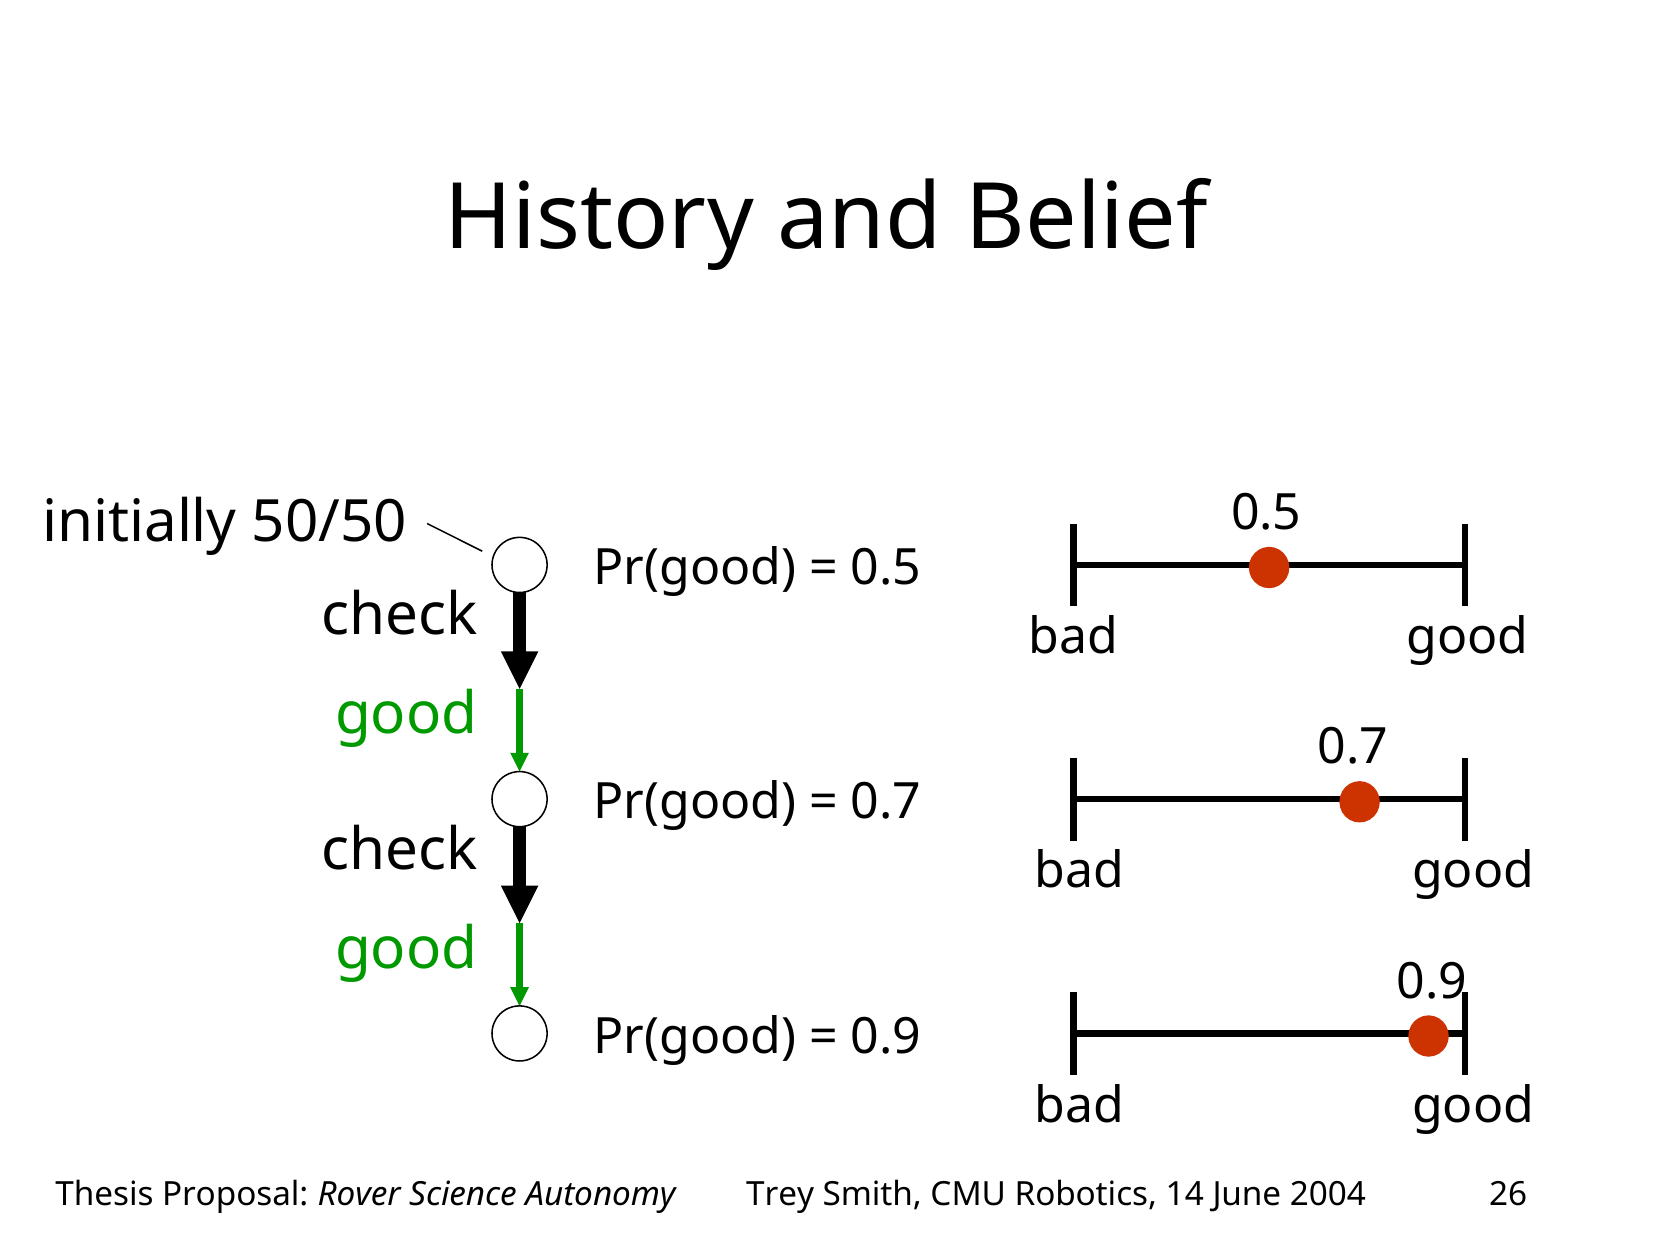

# History and Belief
0.5
bad
good
0.7
bad
good
0.9
bad
good
initially 50/50
Pr(good) = 0.5
Pr(good) = 0.7
Pr(good) = 0.9
check
good
check
good